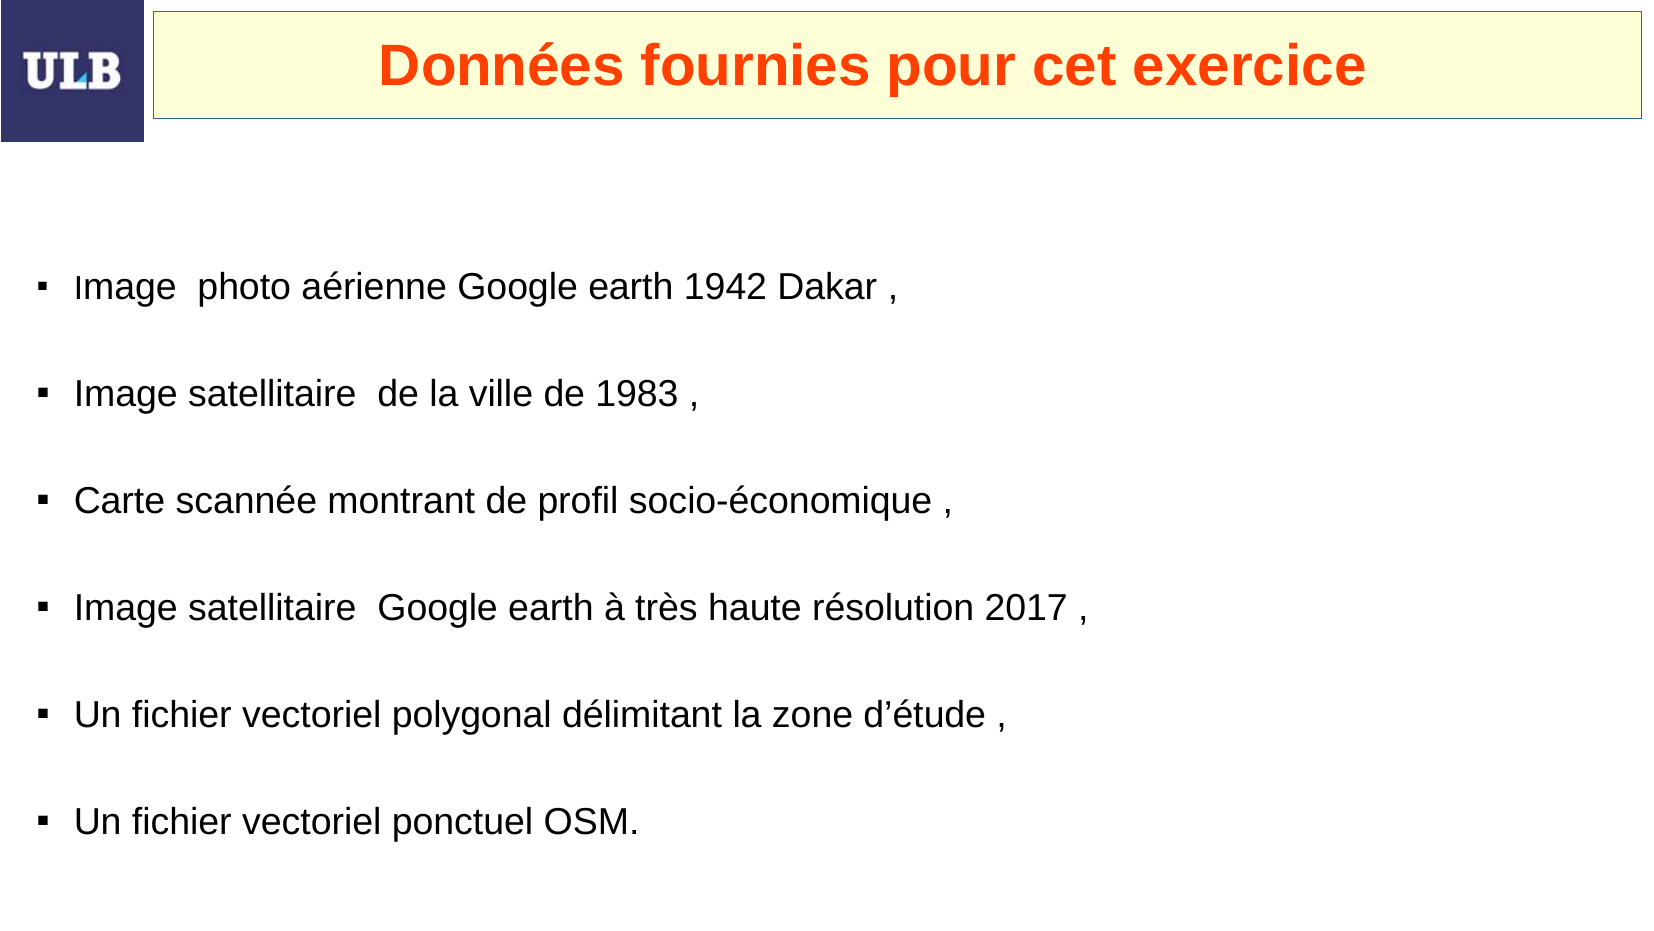

Données fournies pour cet exercice
Image photo aérienne Google earth 1942 Dakar ,
Image satellitaire de la ville de 1983 ,
Carte scannée montrant de profil socio-économique ,
Image satellitaire Google earth à très haute résolution 2017 ,
Un fichier vectoriel polygonal délimitant la zone d’étude ,
Un fichier vectoriel ponctuel OSM.